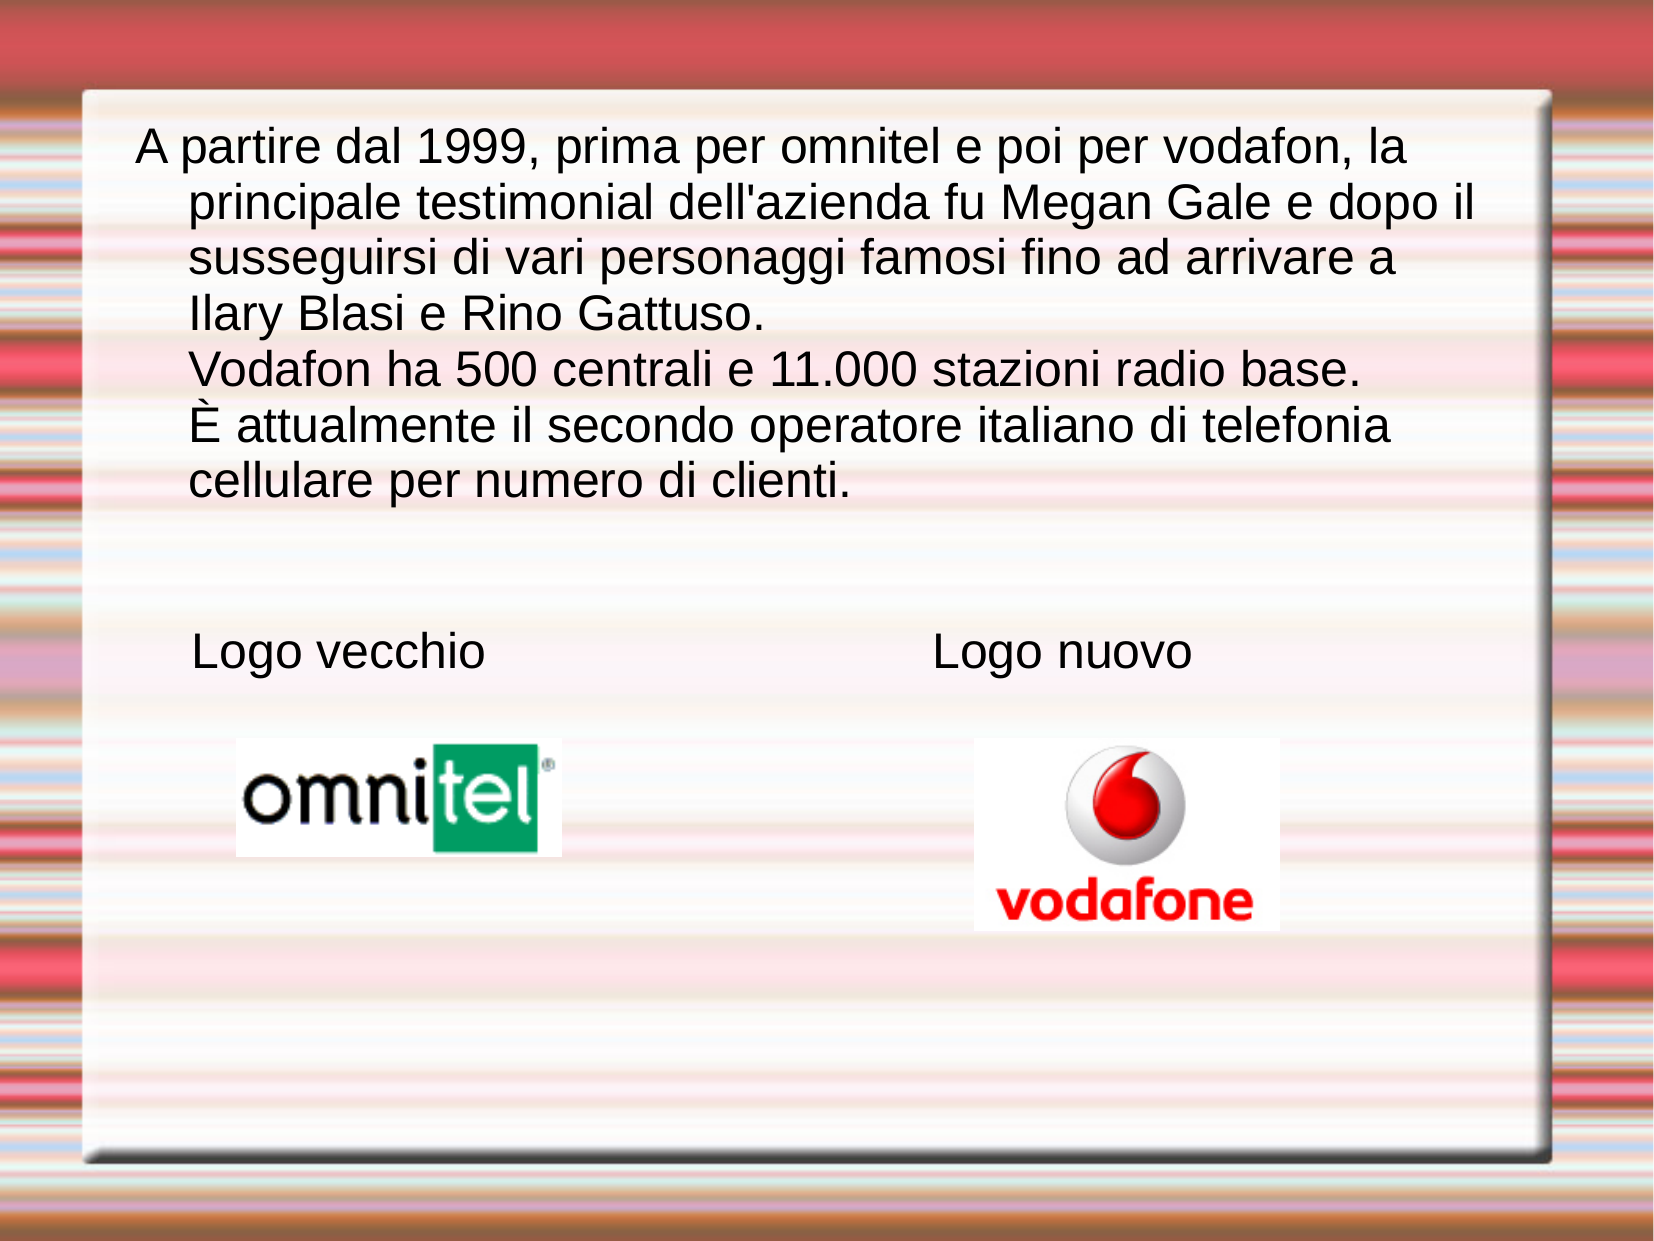

# A partire dal 1999, prima per omnitel e poi per vodafon, la principale testimonial dell'azienda fu Megan Gale e dopo il susseguirsi di vari personaggi famosi fino ad arrivare a Ilary Blasi e Rino Gattuso. Vodafon ha 500 centrali e 11.000 stazioni radio base. È attualmente il secondo operatore italiano di telefonia cellulare per numero di clienti.
 Logo vecchio Logo nuovo